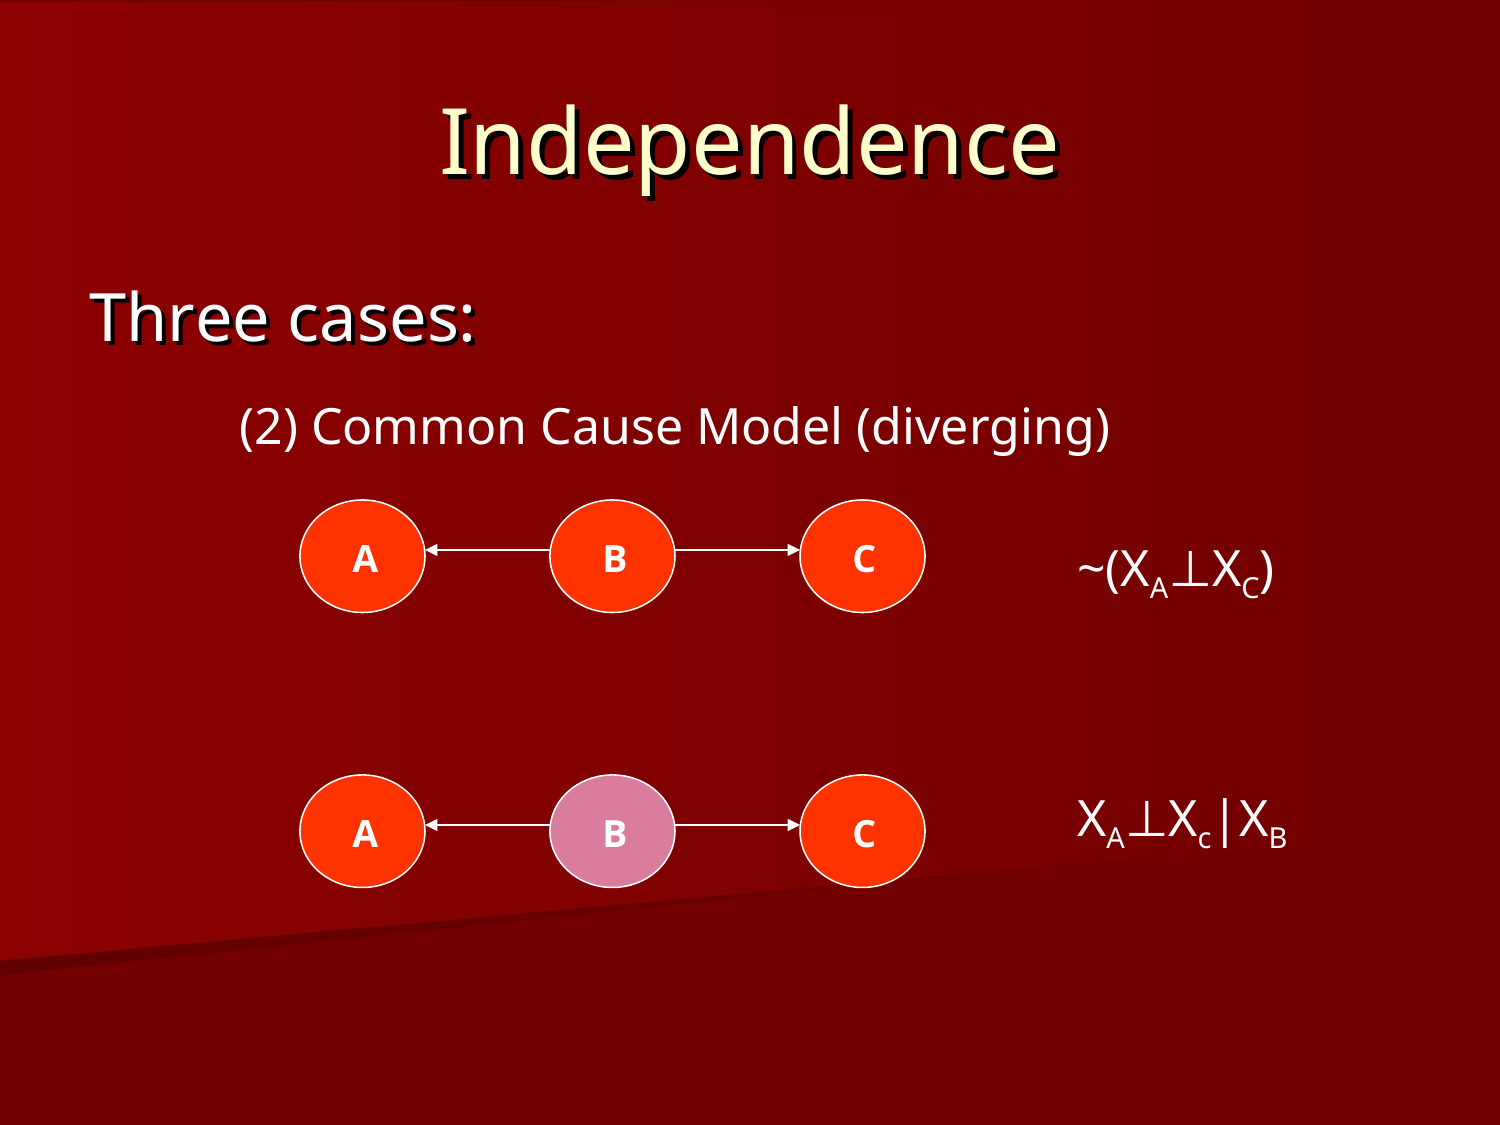

# Independence
Three cases:
		(2) Common Cause Model (diverging)
A
B
C
~(XA⊥XC)
XA⊥Xc|XB
A
B
C